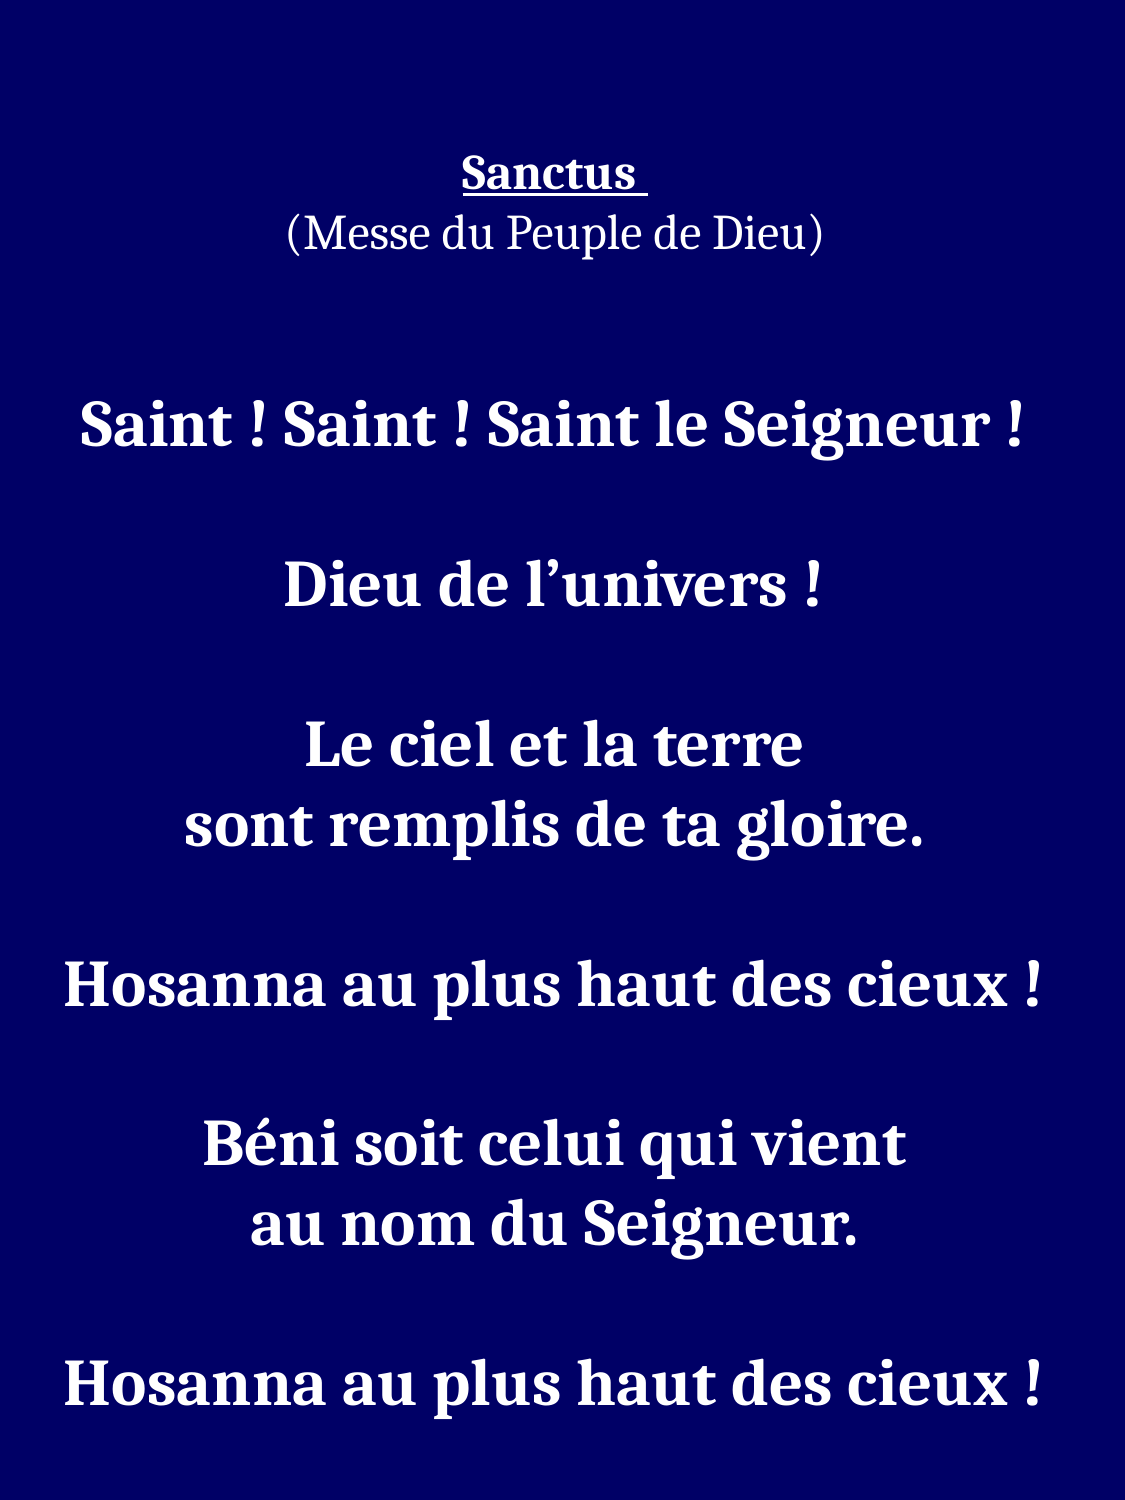

Sanctus 
(Messe du Peuple de Dieu)
Saint ! Saint ! Saint le Seigneur !
Dieu de l’univers !
Le ciel et la terre
sont remplis de ta gloire.
Hosanna au plus haut des cieux !
Béni soit celui qui vient
au nom du Seigneur.
Hosanna au plus haut des cieux !